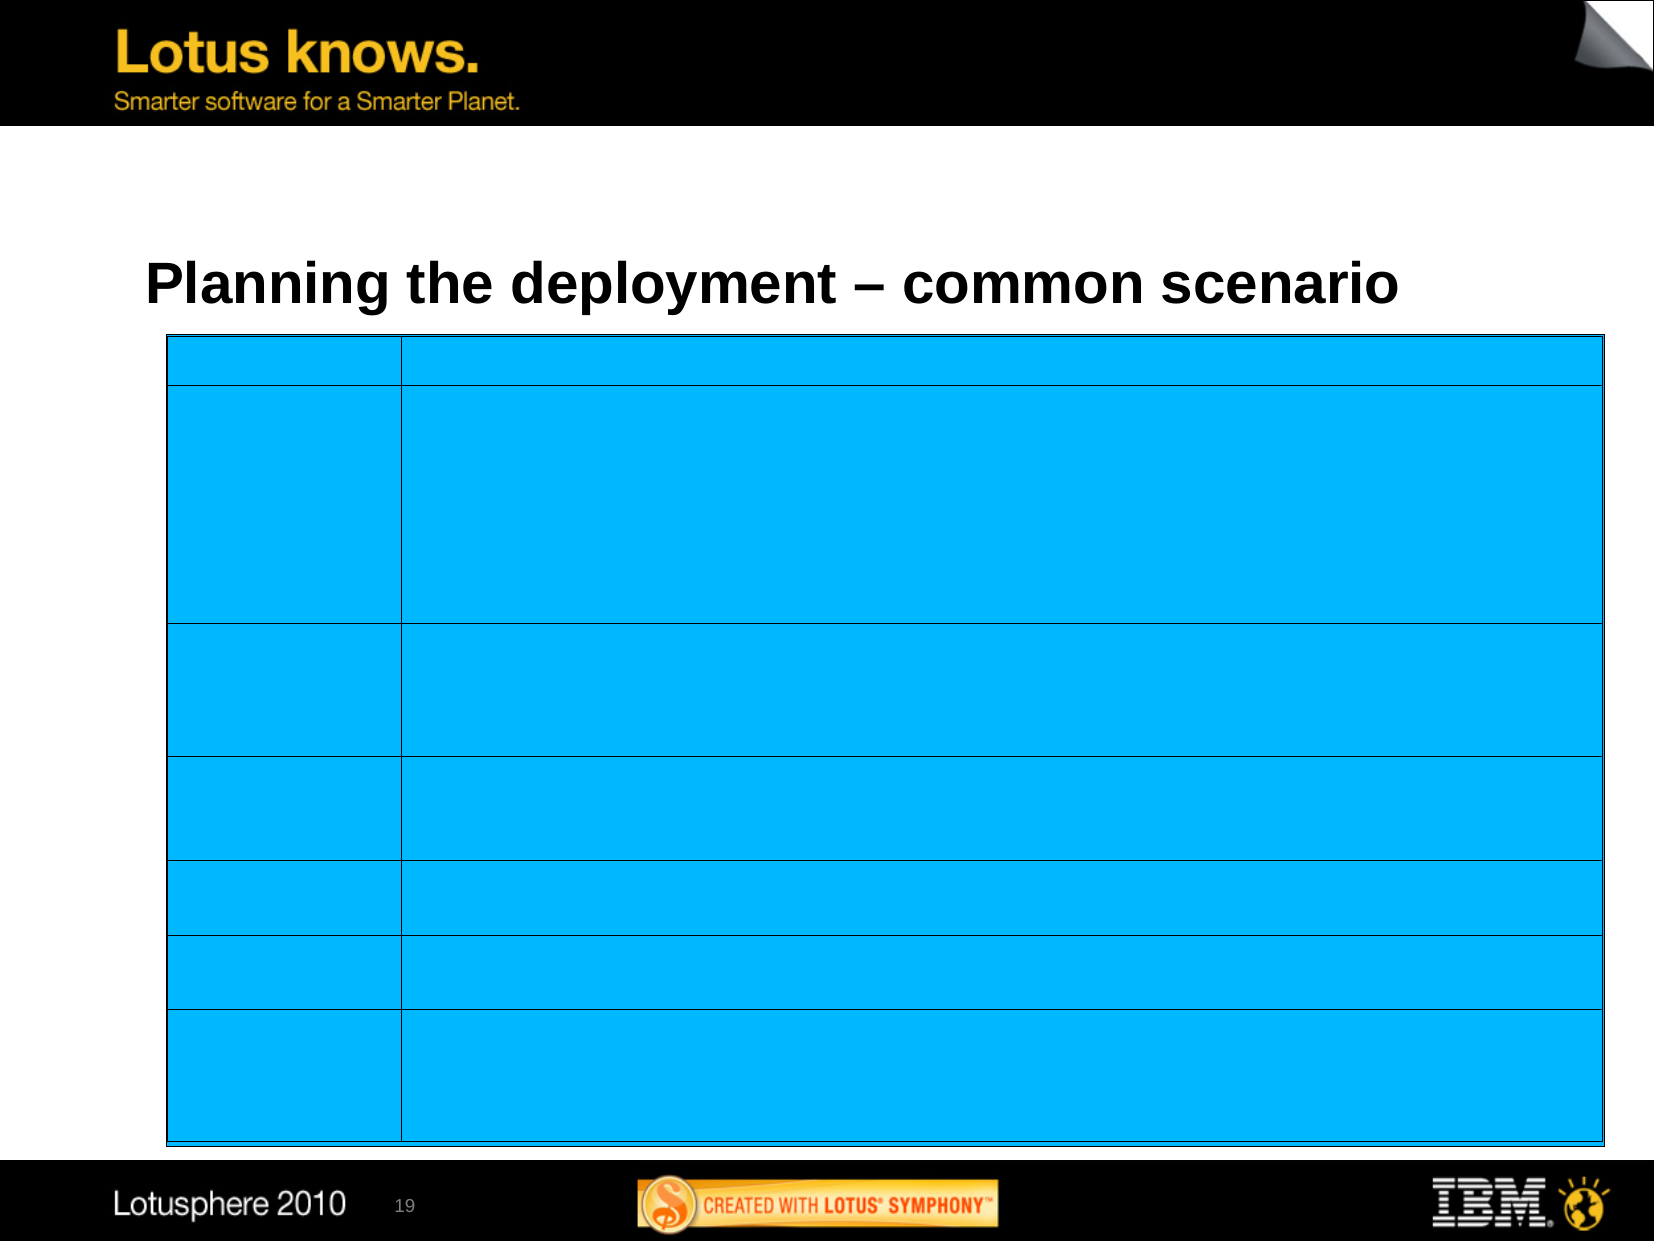

# Planning the deployment – common scenario
19